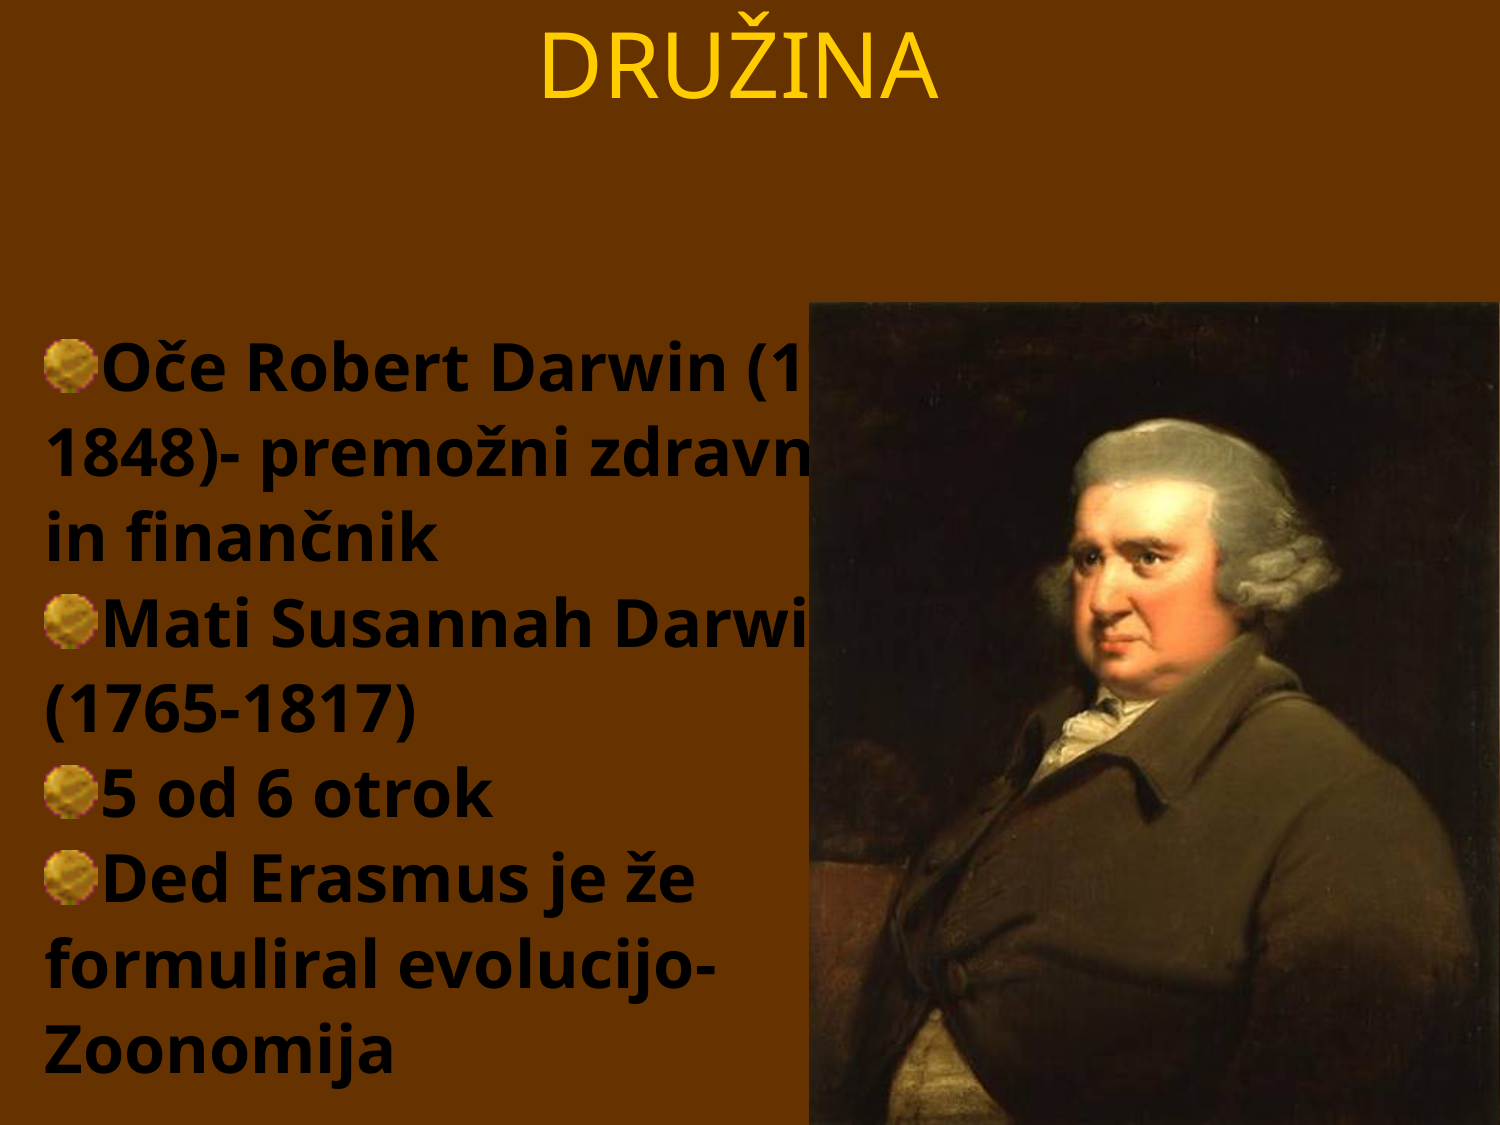

DRUŽINA
# Oče Robert Darwin (1766-
1848)- premožni zdravnik
in finančnik
Mati Susannah Darwin
(1765-1817)
5 od 6 otrok
Ded Erasmus je že
formuliral evolucijo-
Zoonomija